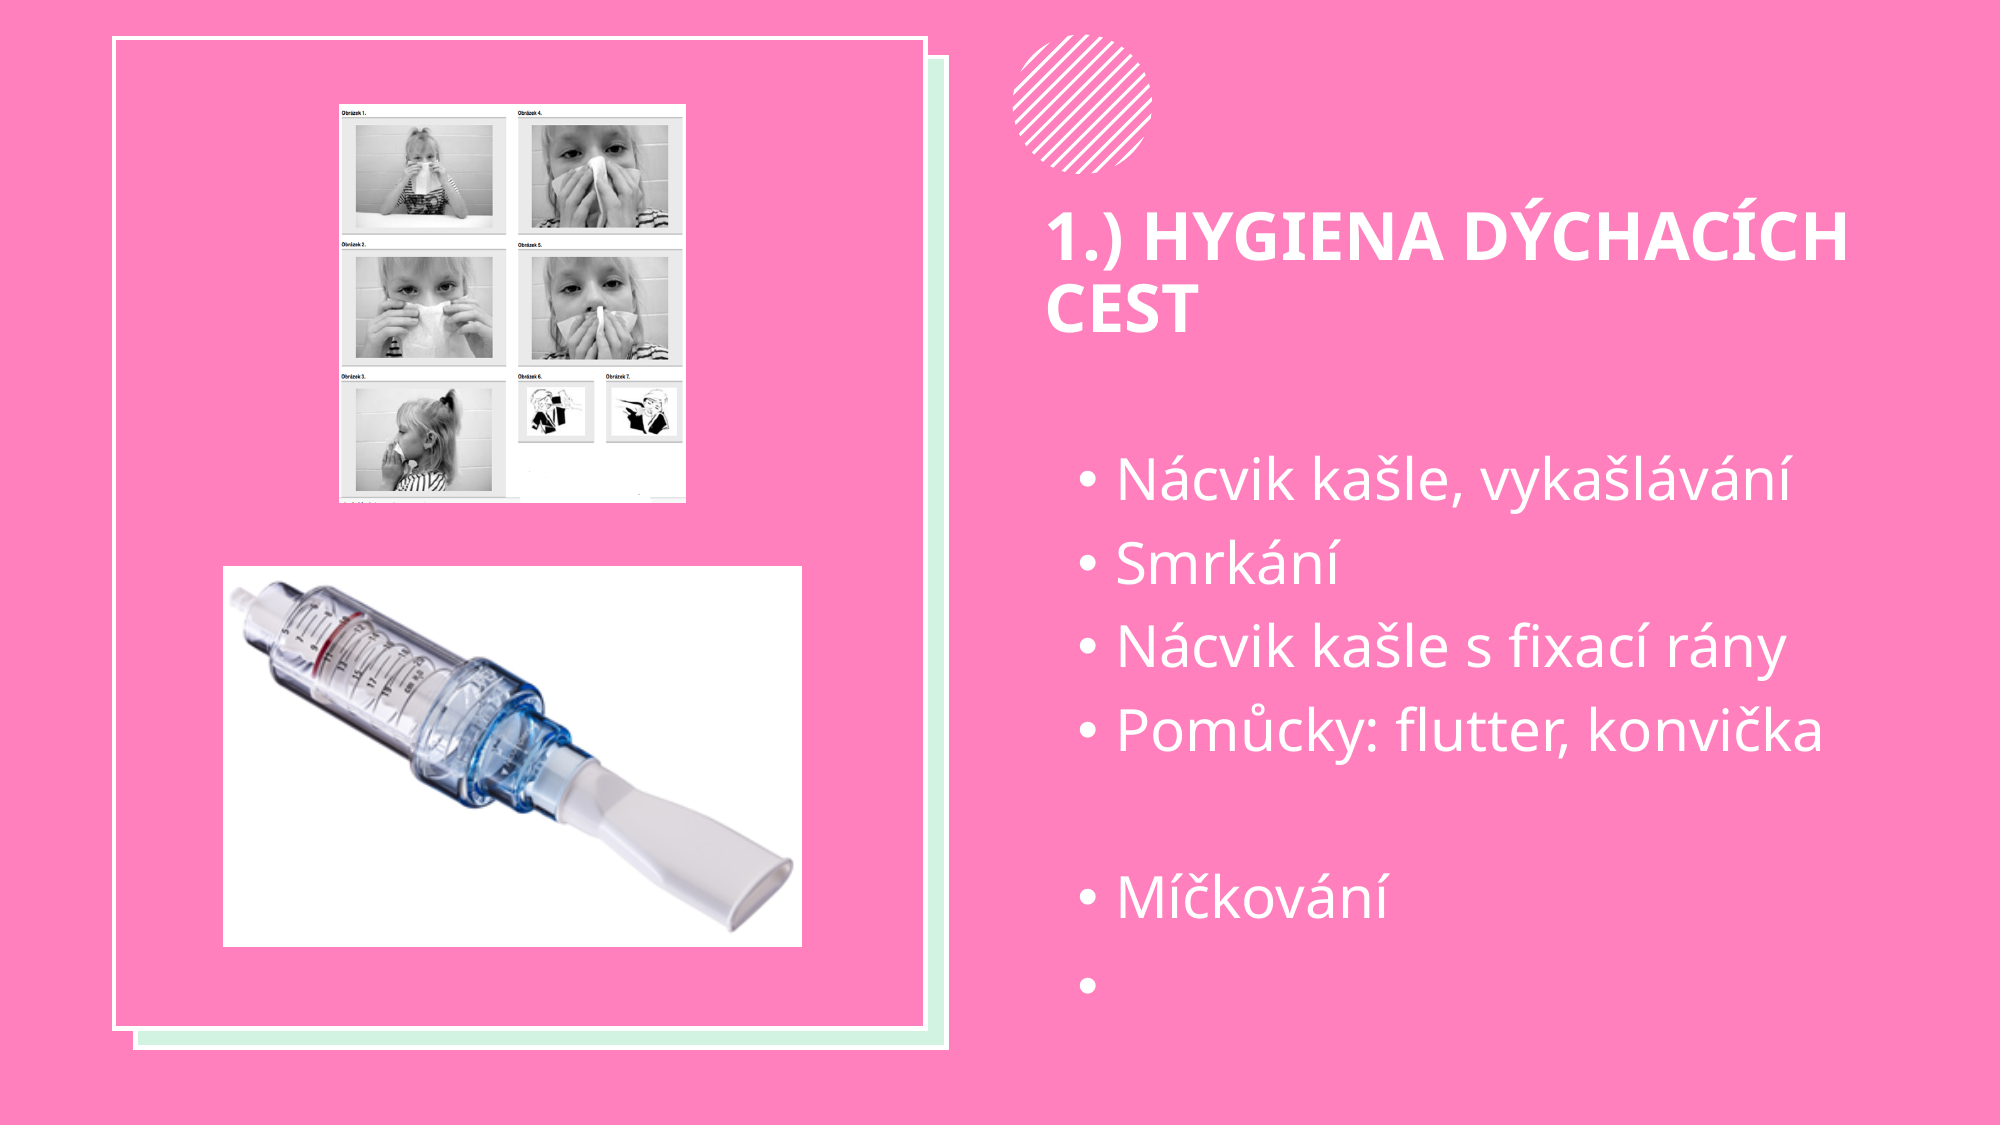

# 1.) HYGIENA DÝCHACÍCH CEST
Nácvik kašle, vykašlávání
Smrkání
Nácvik kašle s fixací rány
Pomůcky: flutter, konvička
Míčkování